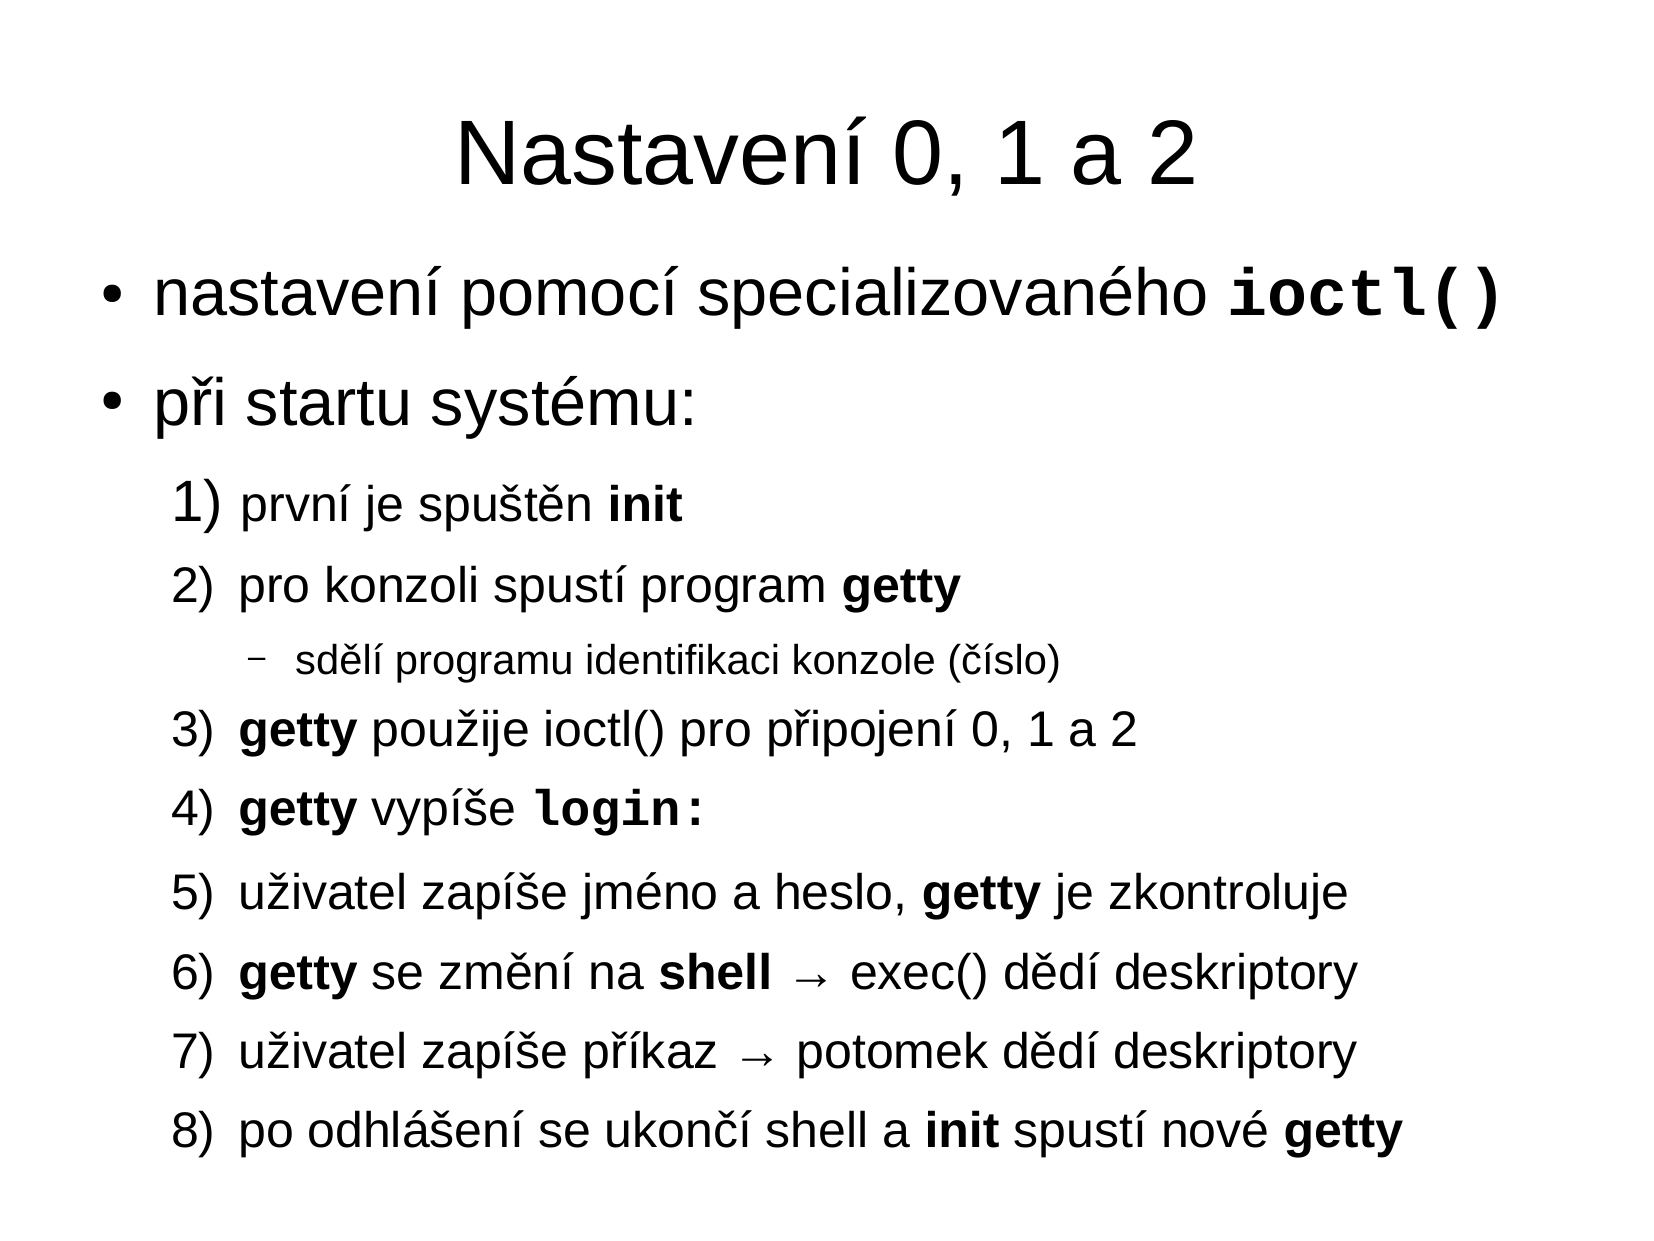

# Nastavení 0, 1 a 2
nastavení pomocí specializovaného ioctl()
při startu systému:
 první je spuštěn init
 pro konzoli spustí program getty
sdělí programu identifikaci konzole (číslo)
 getty použije ioctl() pro připojení 0, 1 a 2
 getty vypíše login:
 uživatel zapíše jméno a heslo, getty je zkontroluje
 getty se změní na shell → exec() dědí deskriptory
 uživatel zapíše příkaz → potomek dědí deskriptory
 po odhlášení se ukončí shell a init spustí nové getty